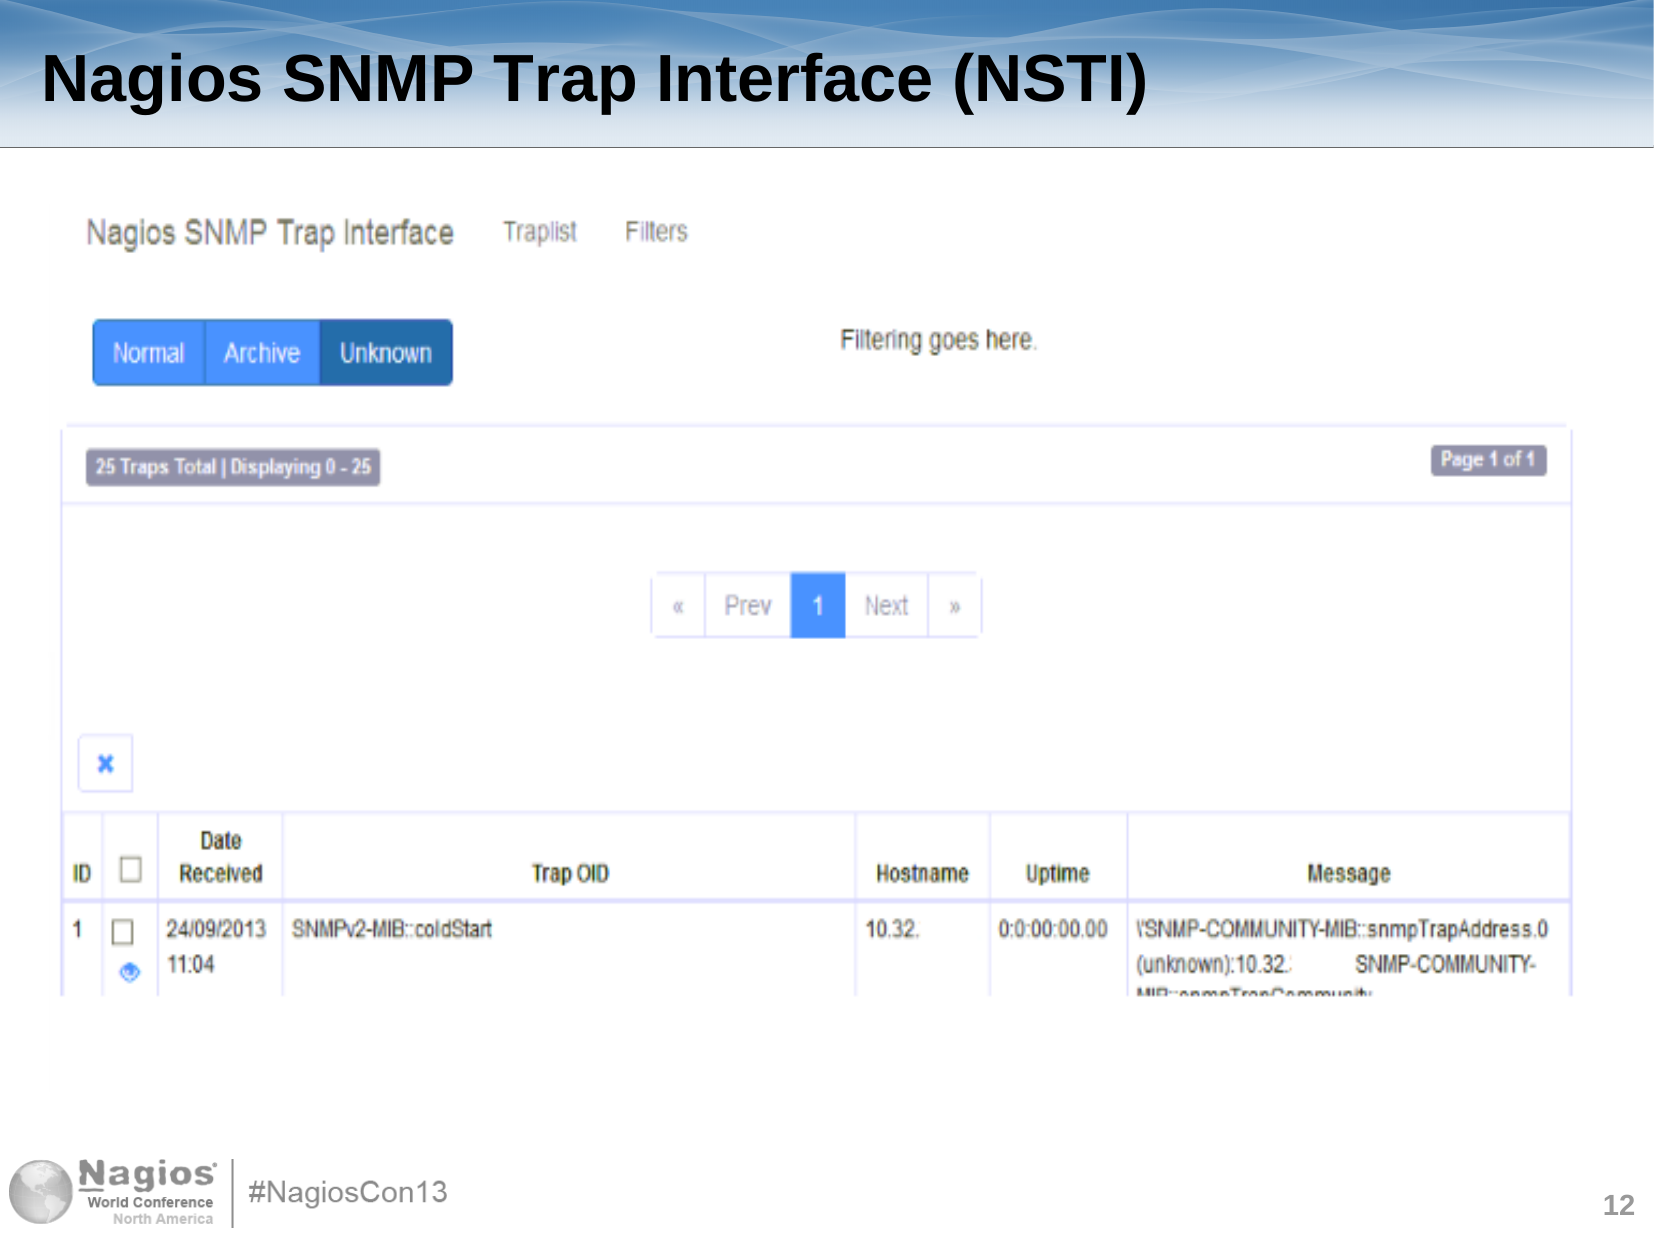

# Nagios SNMP Trap Interface (NSTI)
12